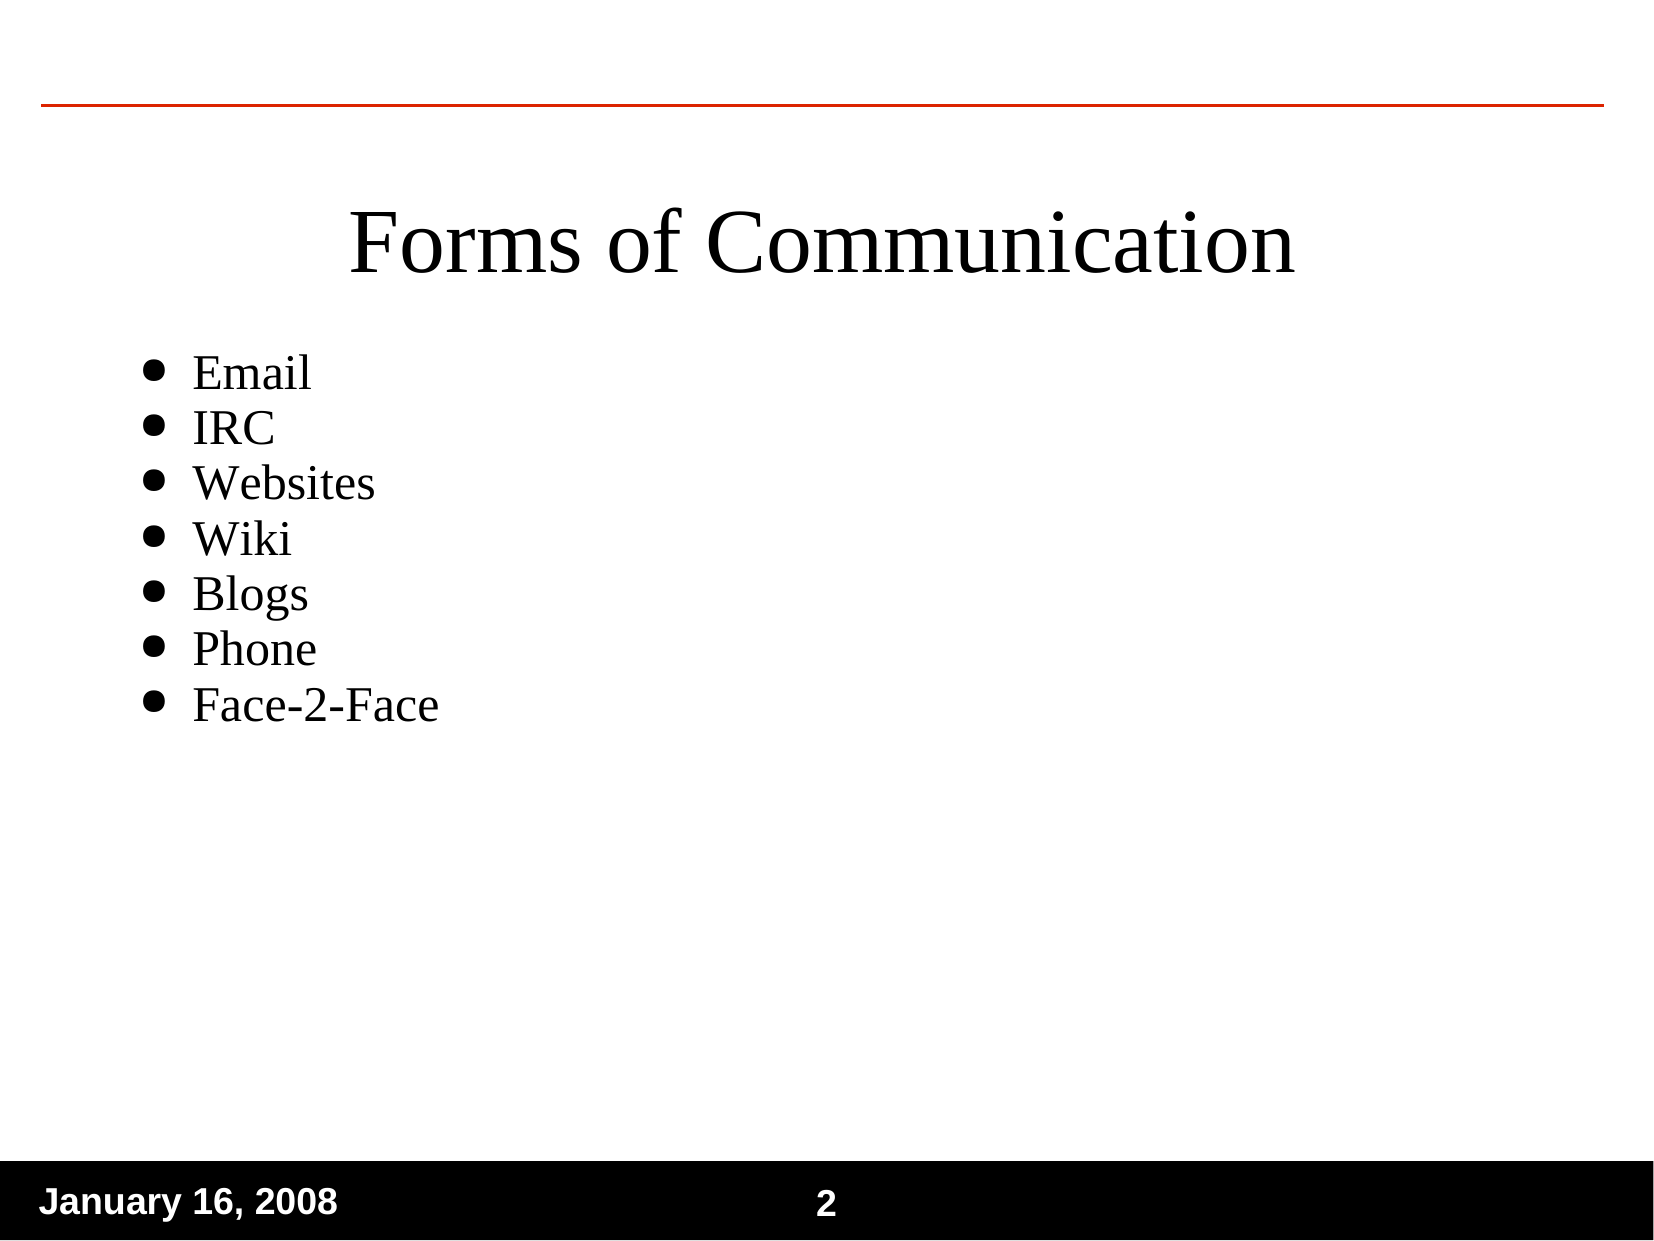

# Forms of Communication
Email
IRC
Websites
Wiki
Blogs
Phone
Face-2-Face